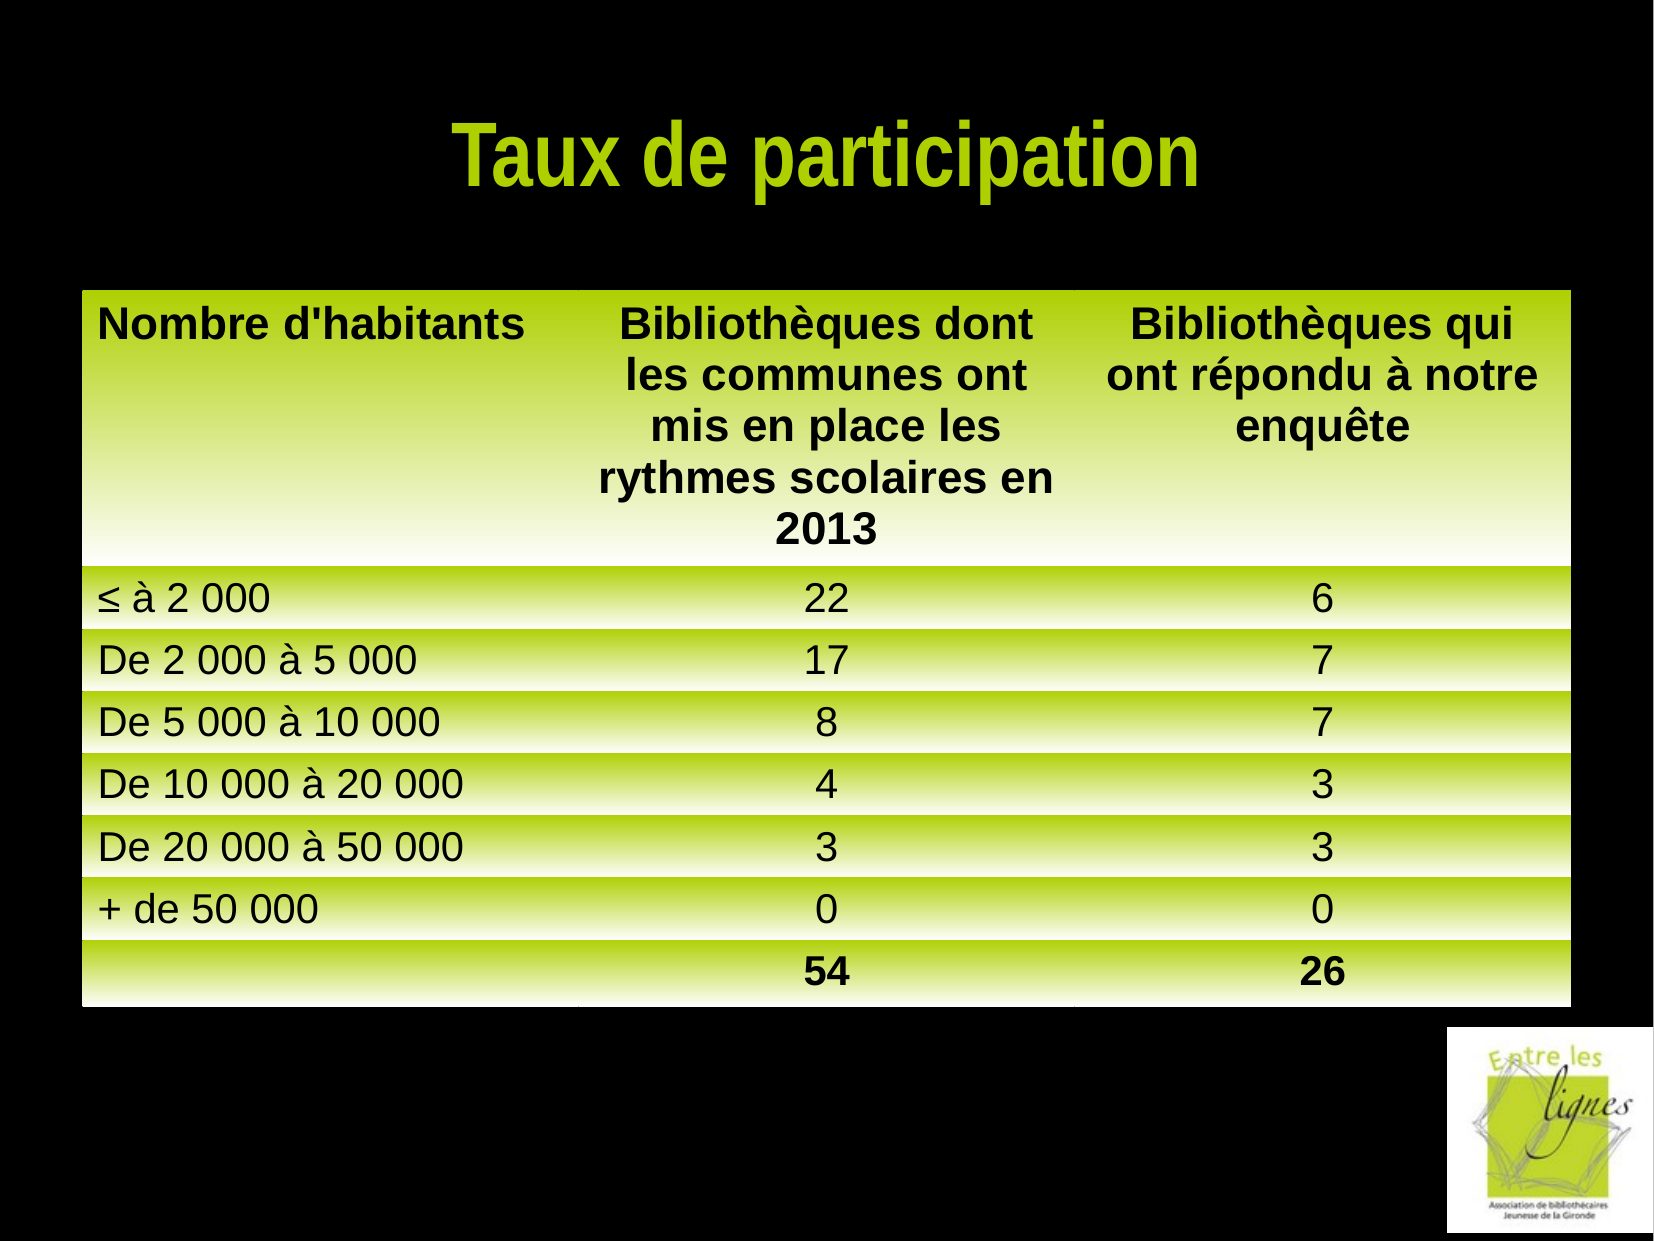

71
# Taux de participation
| Nombre d'habitants | Bibliothèques dont les communes ont mis en place les rythmes scolaires en 2013 | Bibliothèques qui ont répondu à notre enquête |
| --- | --- | --- |
| ≤ à 2 000 | 22 | 6 |
| De 2 000 à 5 000 | 17 | 7 |
| De 5 000 à 10 000 | 8 | 7 |
| De 10 000 à 20 000 | 4 | 3 |
| De 20 000 à 50 000 | 3 | 3 |
| + de 50 000 | 0 | 0 |
| | 54 | 26 |